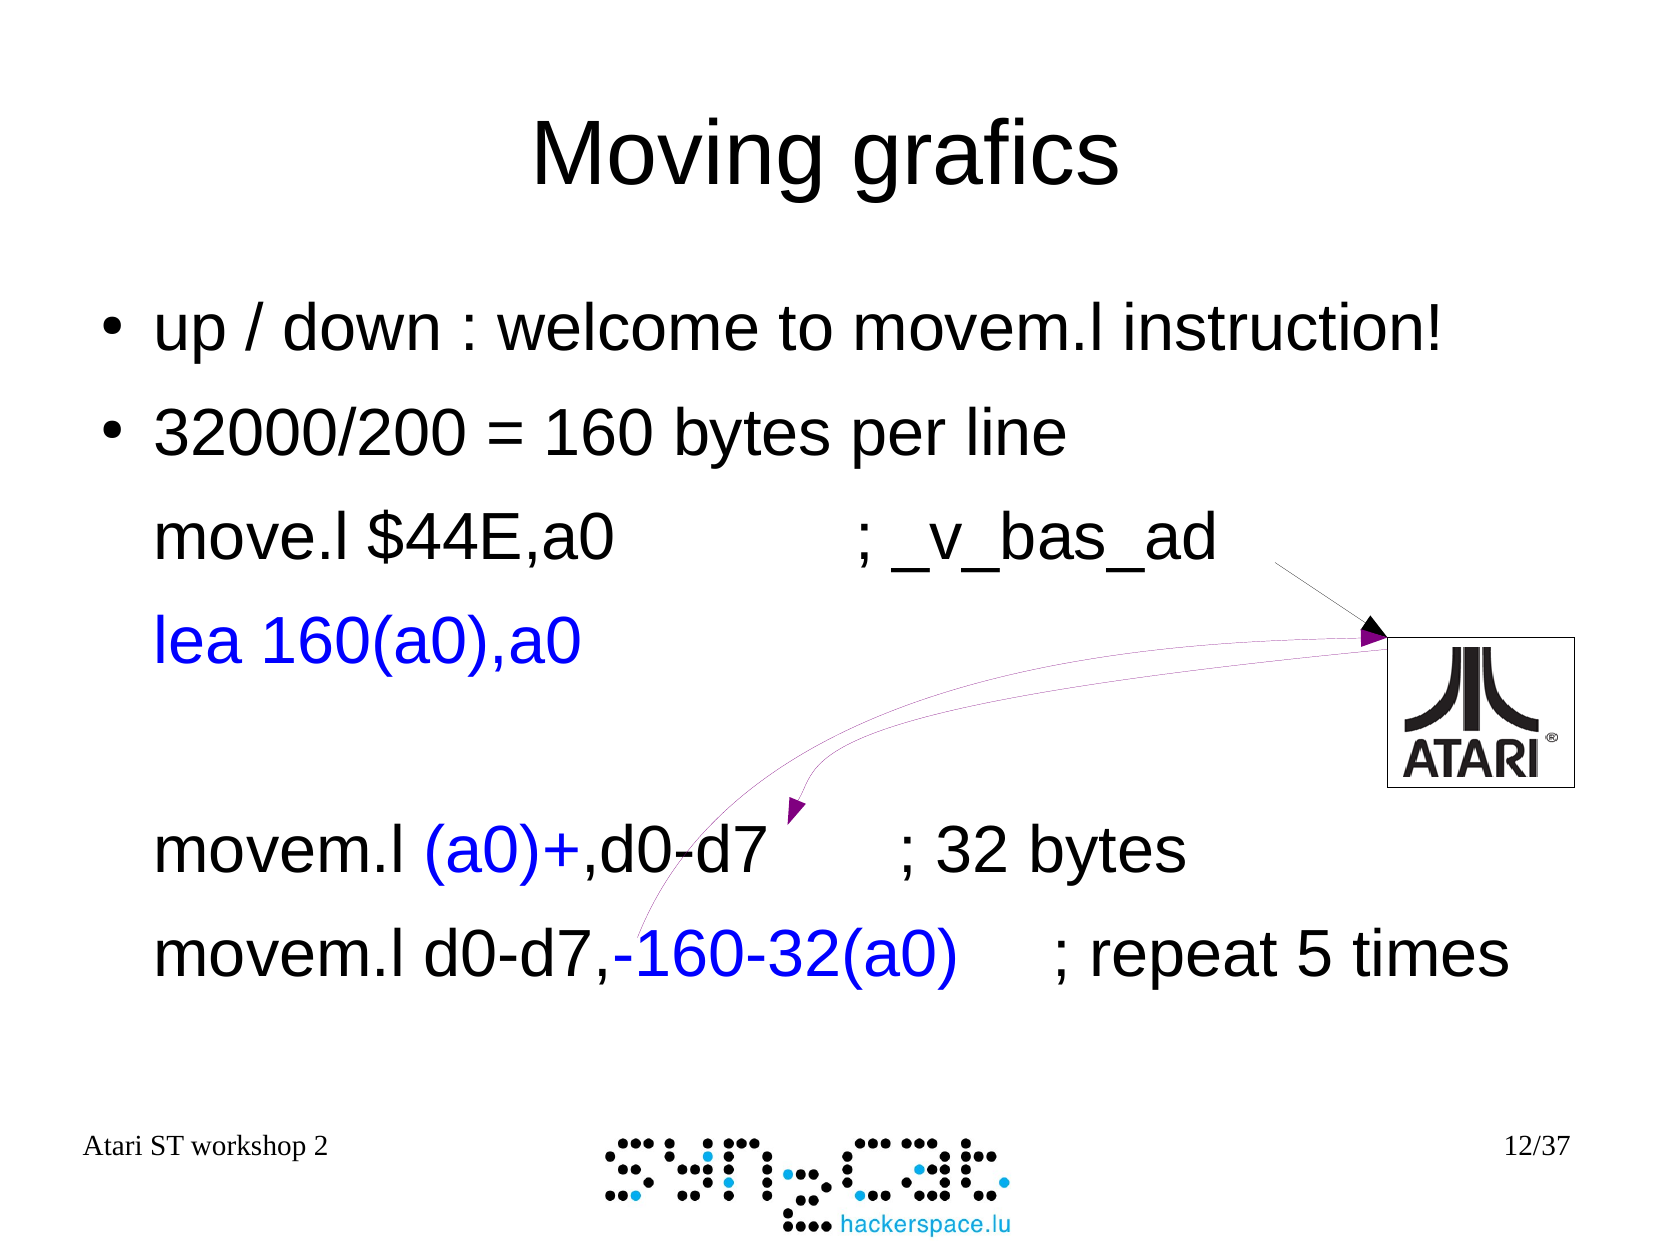

# Moving grafics
up / down : welcome to movem.l instruction!
32000/200 = 160 bytes per line
move.l $44E,a0 ; _v_bas_ad
lea 160(a0),a0
movem.l (a0)+,d0-d7 ; 32 bytes
movem.l d0-d7,-160-32(a0) ; repeat 5 times
12